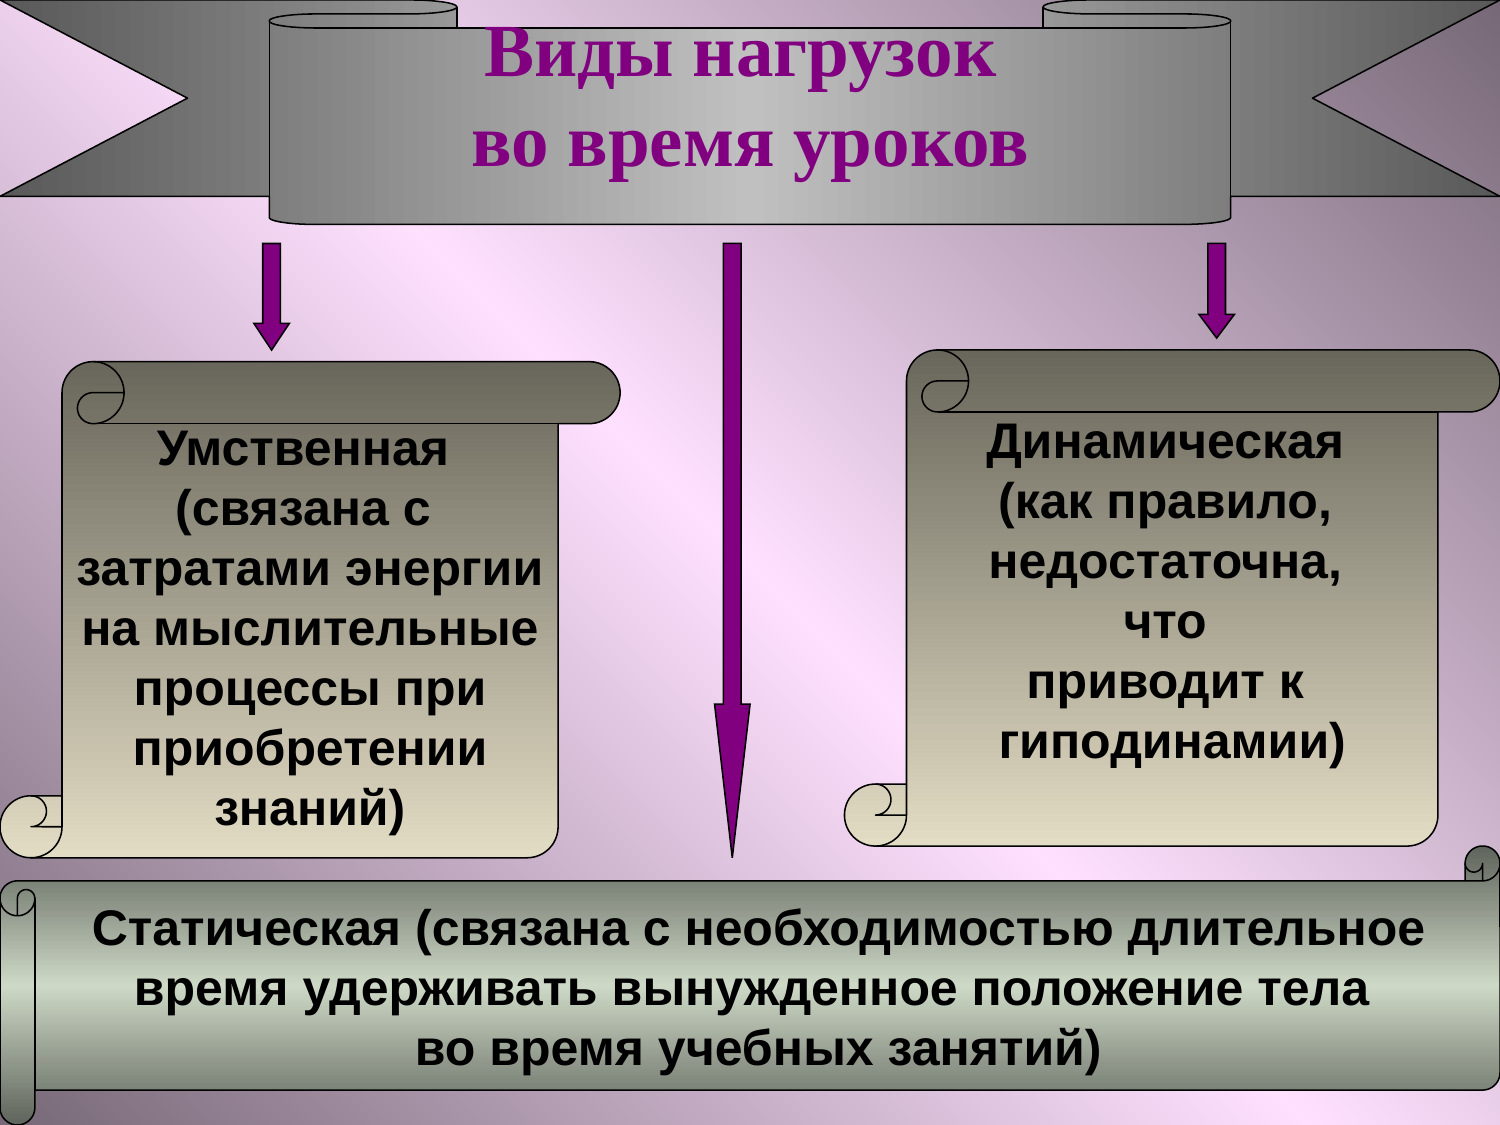

Виды нагрузок
во время уроков
Динамическая
(как правило,
недостаточна,
что
приводит к
гиподинамии)
Умственная
(связана с
затратами энергии
на мыслительные
процессы при
приобретении
знаний)
Статическая (связана с необходимостью длительное
время удерживать вынужденное положение тела
во время учебных занятий)